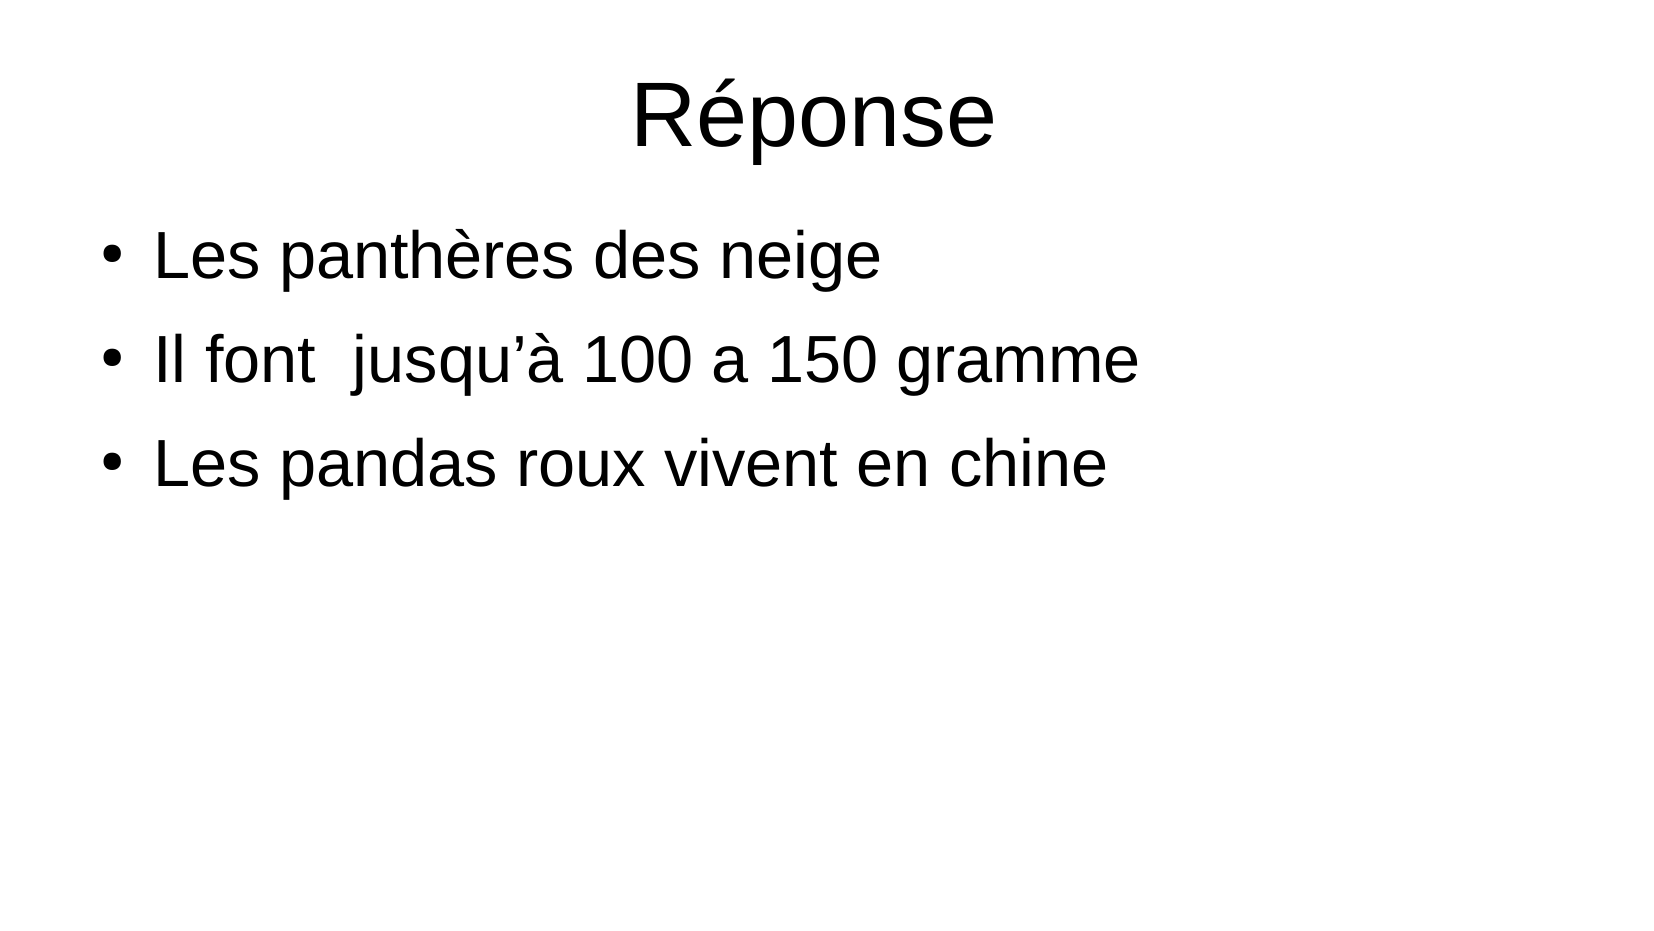

# Réponse
Les panthères des neige
Il font jusqu’à 100 a 150 gramme
Les pandas roux vivent en chine